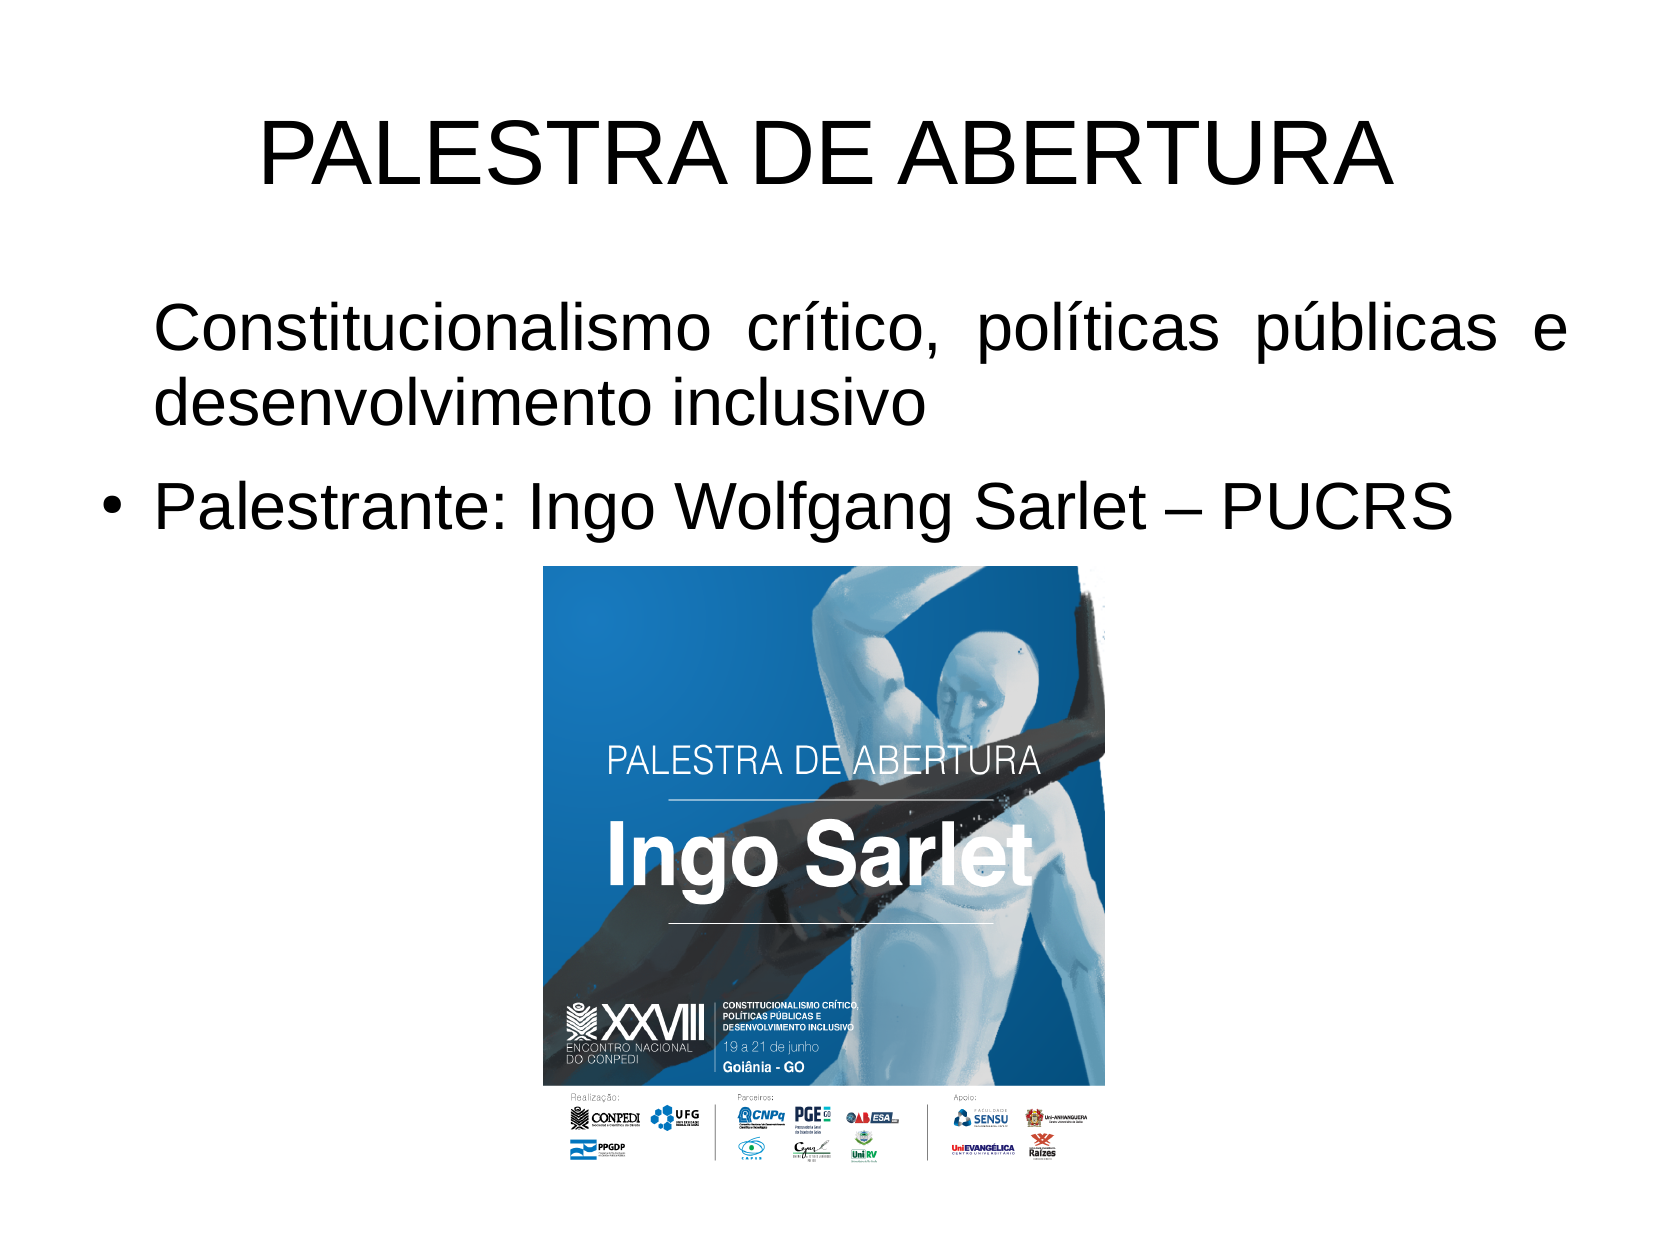

# PALESTRA DE ABERTURA
Constitucionalismo crítico, políticas públicas e desenvolvimento inclusivo
Palestrante: Ingo Wolfgang Sarlet – PUCRS